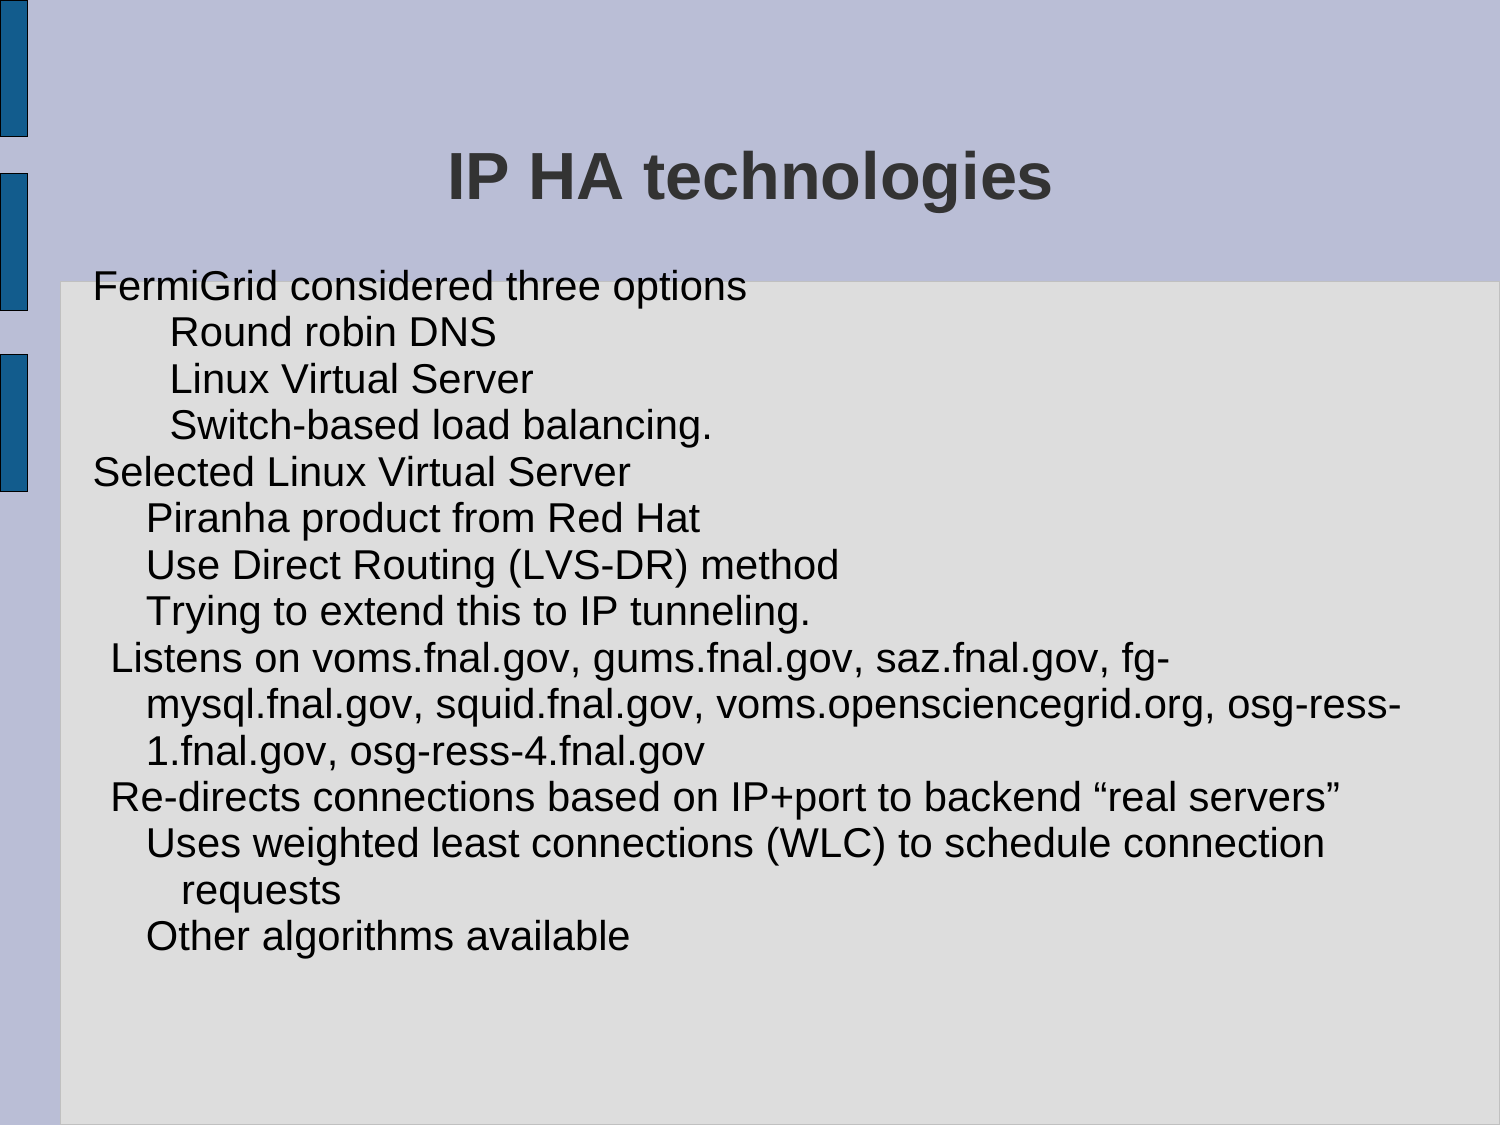

# IP HA technologies
FermiGrid considered three options
Round robin DNS
Linux Virtual Server
Switch-based load balancing.
Selected Linux Virtual Server
Piranha product from Red Hat
Use Direct Routing (LVS-DR) method
Trying to extend this to IP tunneling.
Listens on voms.fnal.gov, gums.fnal.gov, saz.fnal.gov, fg-mysql.fnal.gov, squid.fnal.gov, voms.opensciencegrid.org, osg-ress-1.fnal.gov, osg-ress-4.fnal.gov
Re-directs connections based on IP+port to backend “real servers”
Uses weighted least connections (WLC) to schedule connection requests
Other algorithms available